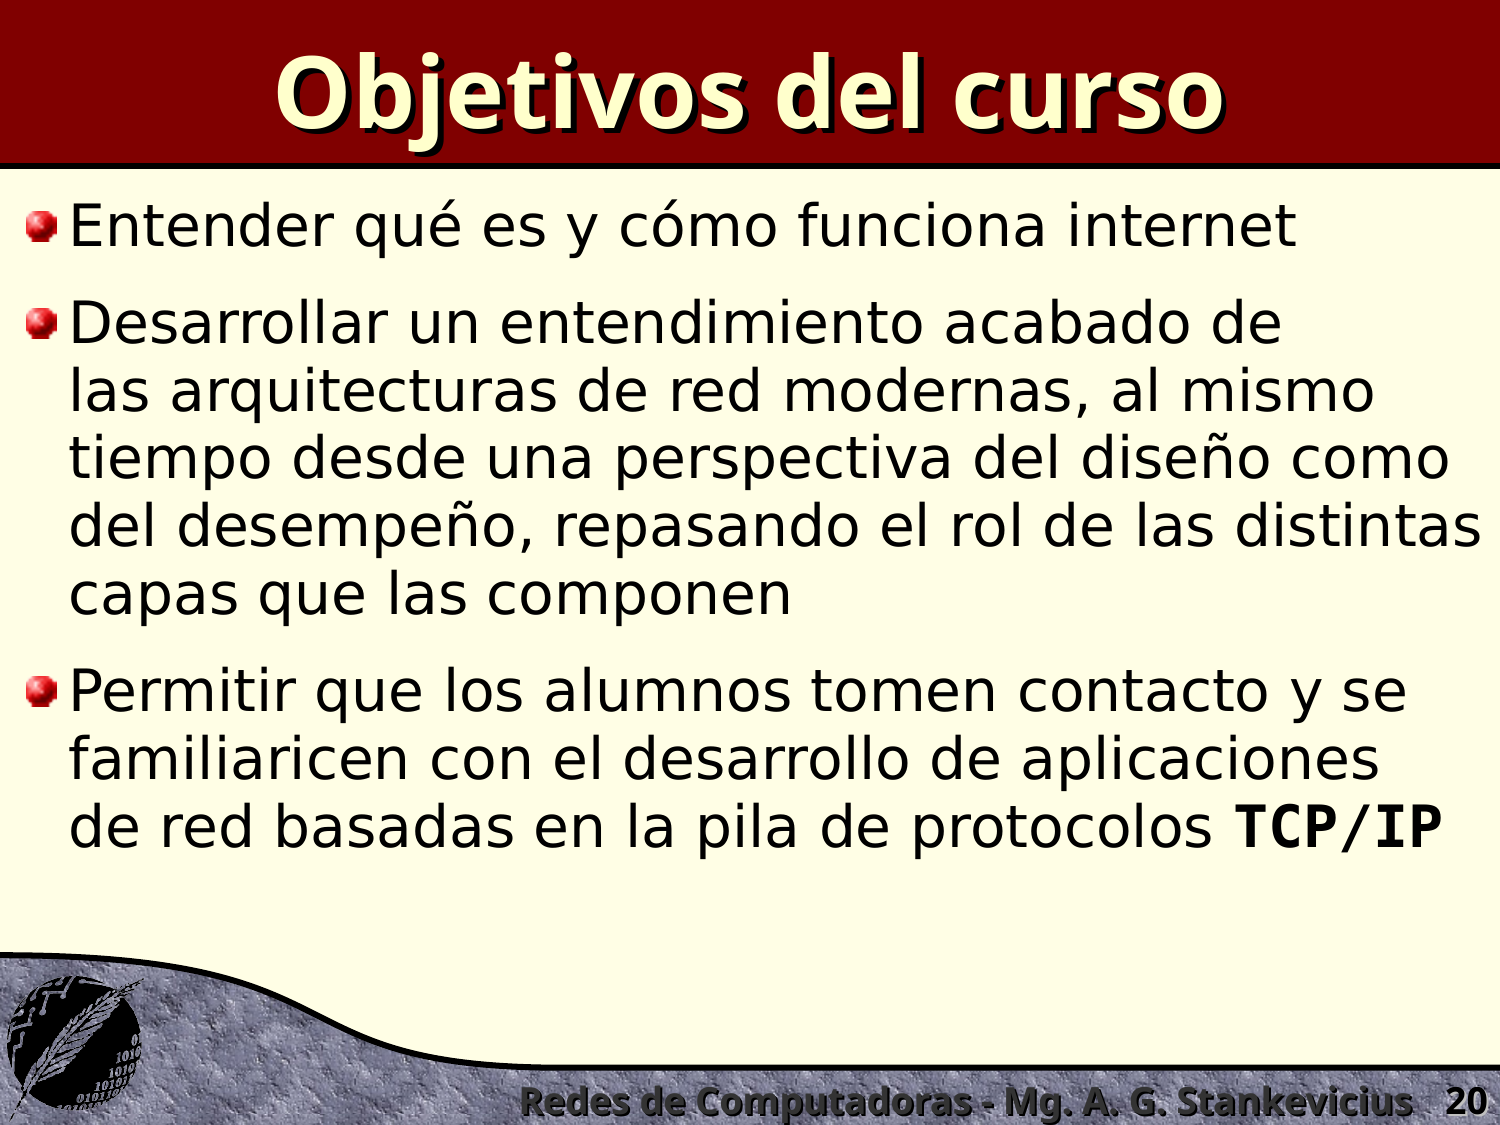

# Objetivos del curso
Entender qué es y cómo funciona internet
Desarrollar un entendimiento acabado de
las arquitecturas de red modernas, al mismo tiempo desde una perspectiva del diseño como del desempeño, repasando el rol de las distintas capas que las componen
Permitir que los alumnos tomen contacto y se familiaricen con el desarrollo de aplicaciones
de red basadas en la pila de protocolos TCP/IP
20